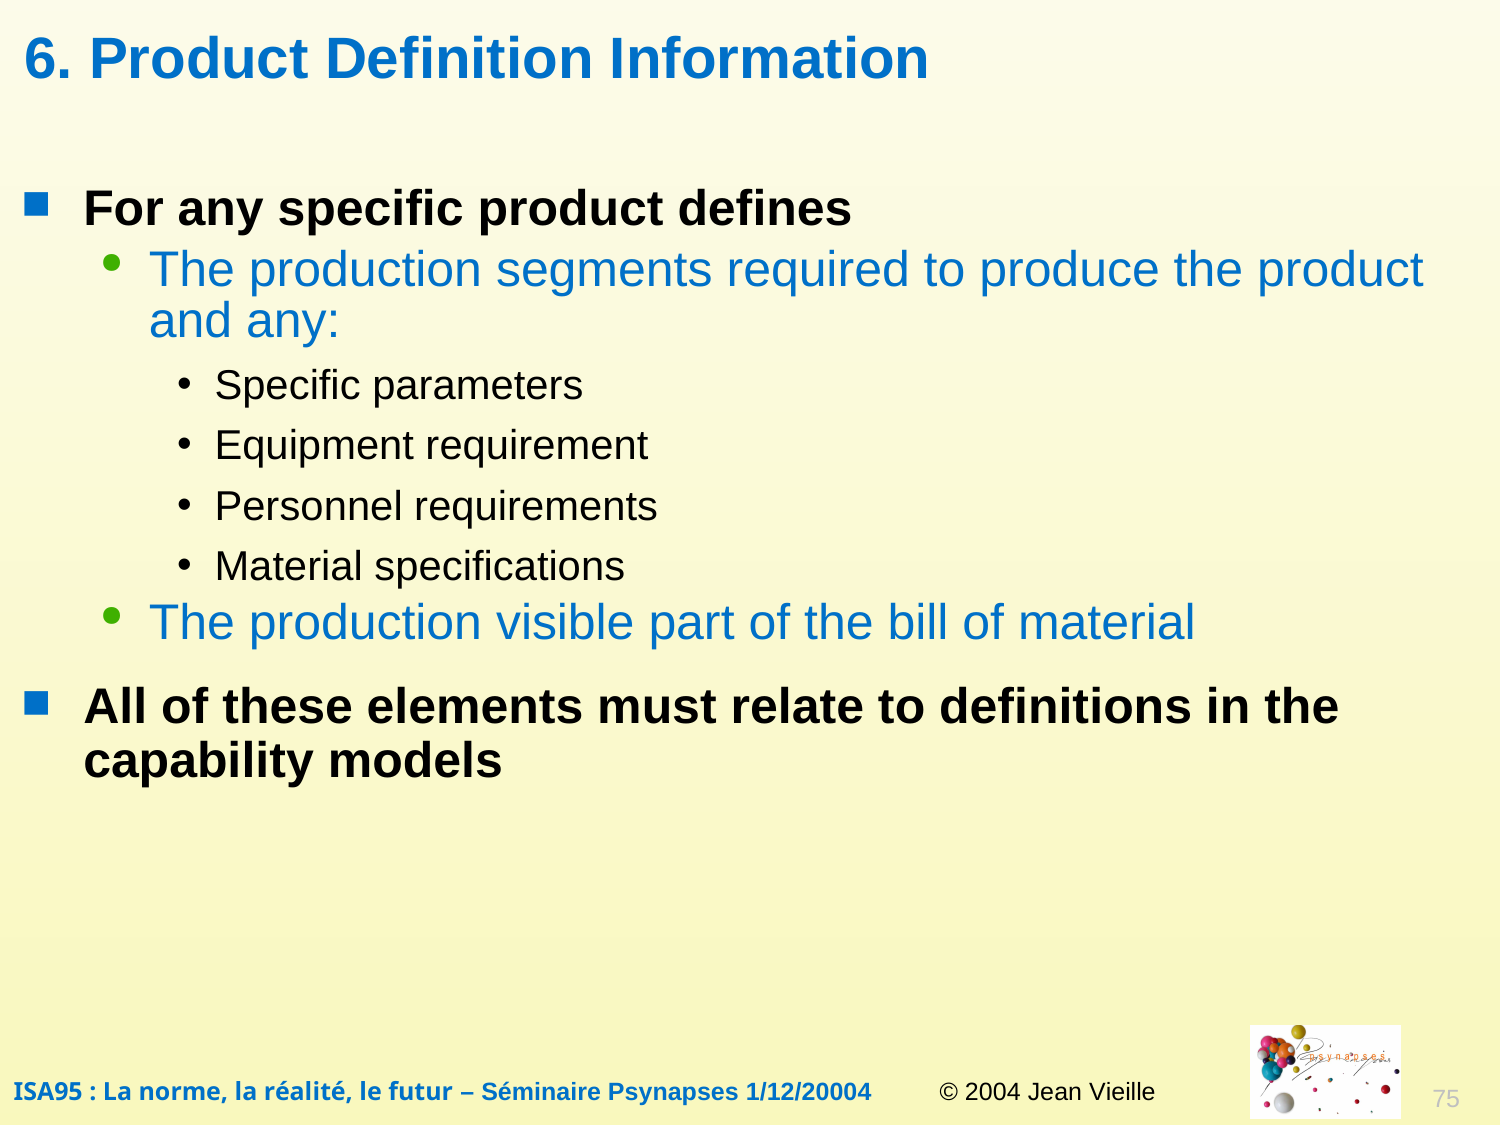

# 6. Product Definition Information
For any specific product defines
The production segments required to produce the product and any:
Specific parameters
Equipment requirement
Personnel requirements
Material specifications
The production visible part of the bill of material
All of these elements must relate to definitions in the capability models